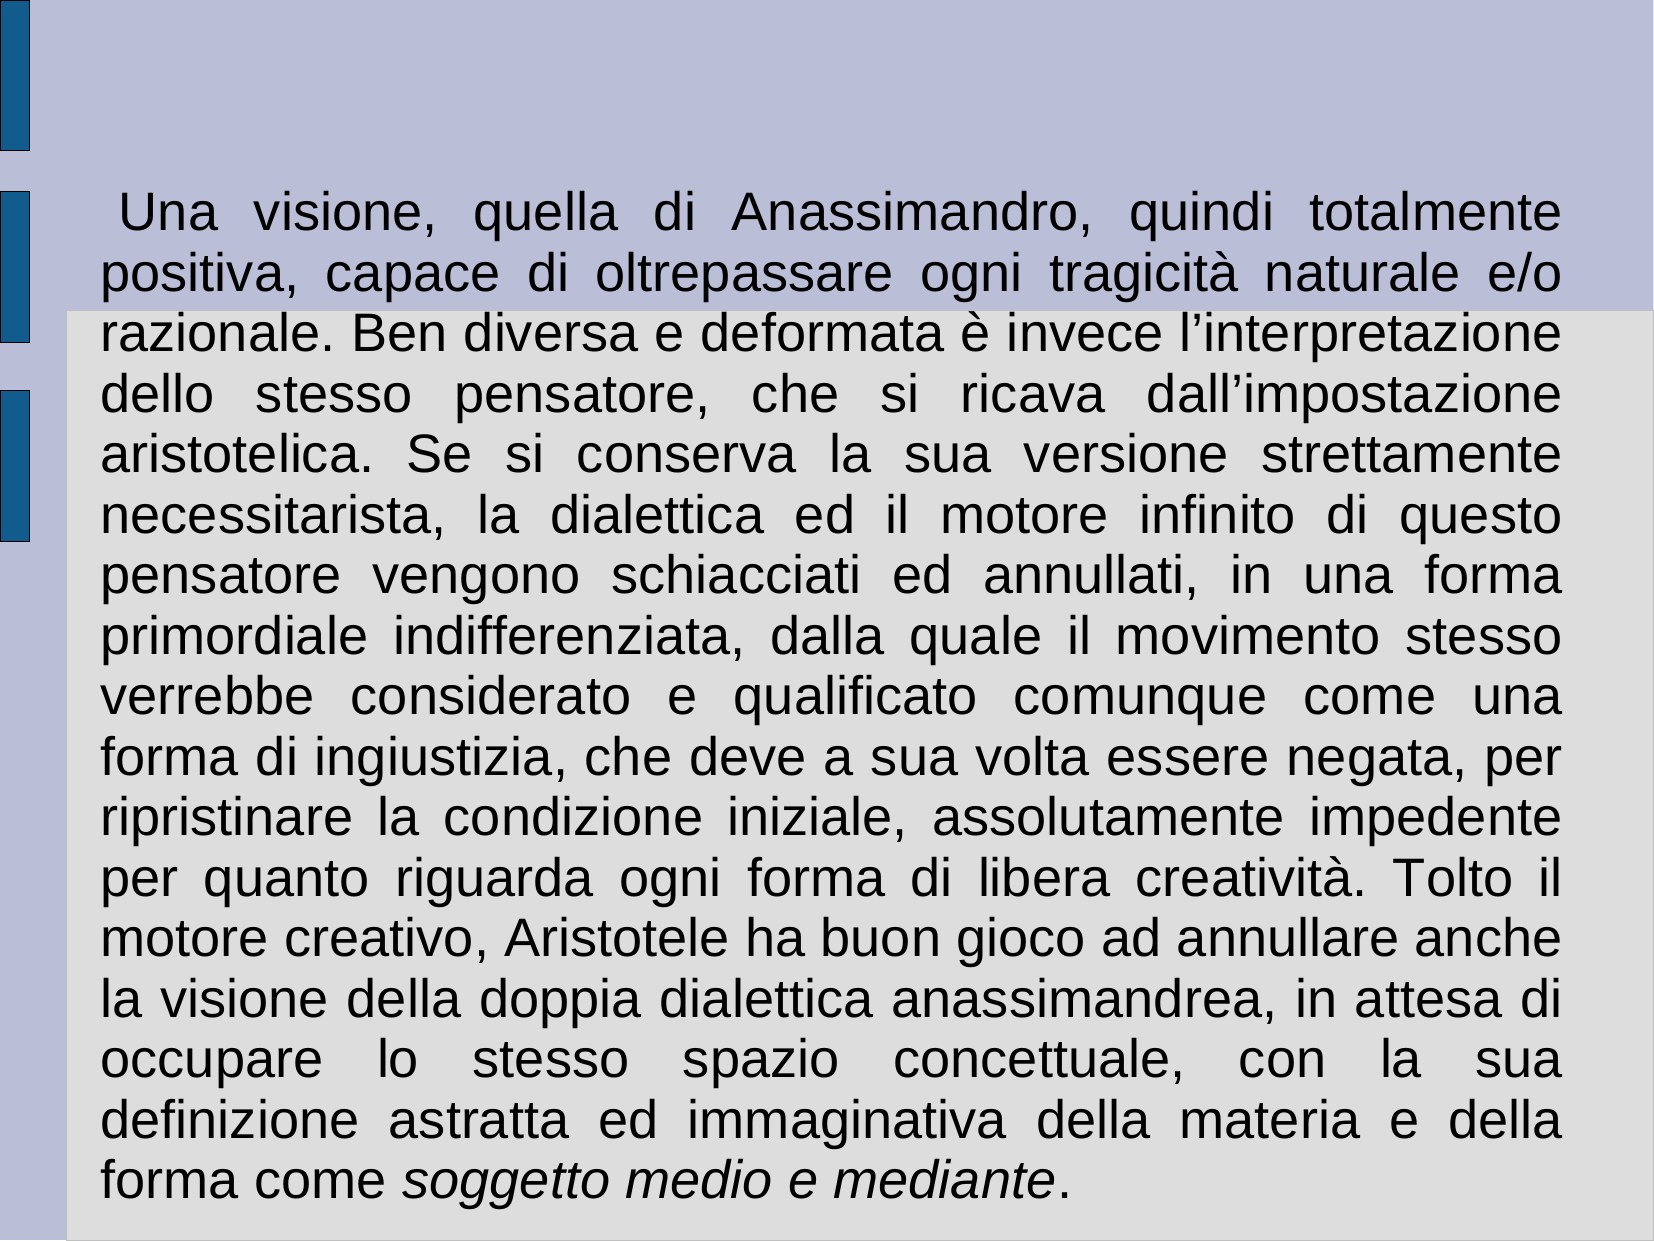

#
 Una visione, quella di Anassimandro, quindi totalmente positiva, capace di oltrepassare ogni tragicità naturale e/o razionale. Ben diversa e deformata è invece l’interpretazione dello stesso pensatore, che si ricava dall’impostazione aristotelica. Se si conserva la sua versione strettamente necessitarista, la dialettica ed il motore infinito di questo pensatore vengono schiacciati ed annullati, in una forma primordiale indifferenziata, dalla quale il movimento stesso verrebbe considerato e qualificato comunque come una forma di ingiustizia, che deve a sua volta essere negata, per ripristinare la condizione iniziale, assolutamente impedente per quanto riguarda ogni forma di libera creatività. Tolto il motore creativo, Aristotele ha buon gioco ad annullare anche la visione della doppia dialettica anassimandrea, in attesa di occupare lo stesso spazio concettuale, con la sua definizione astratta ed immaginativa della materia e della forma come soggetto medio e mediante.